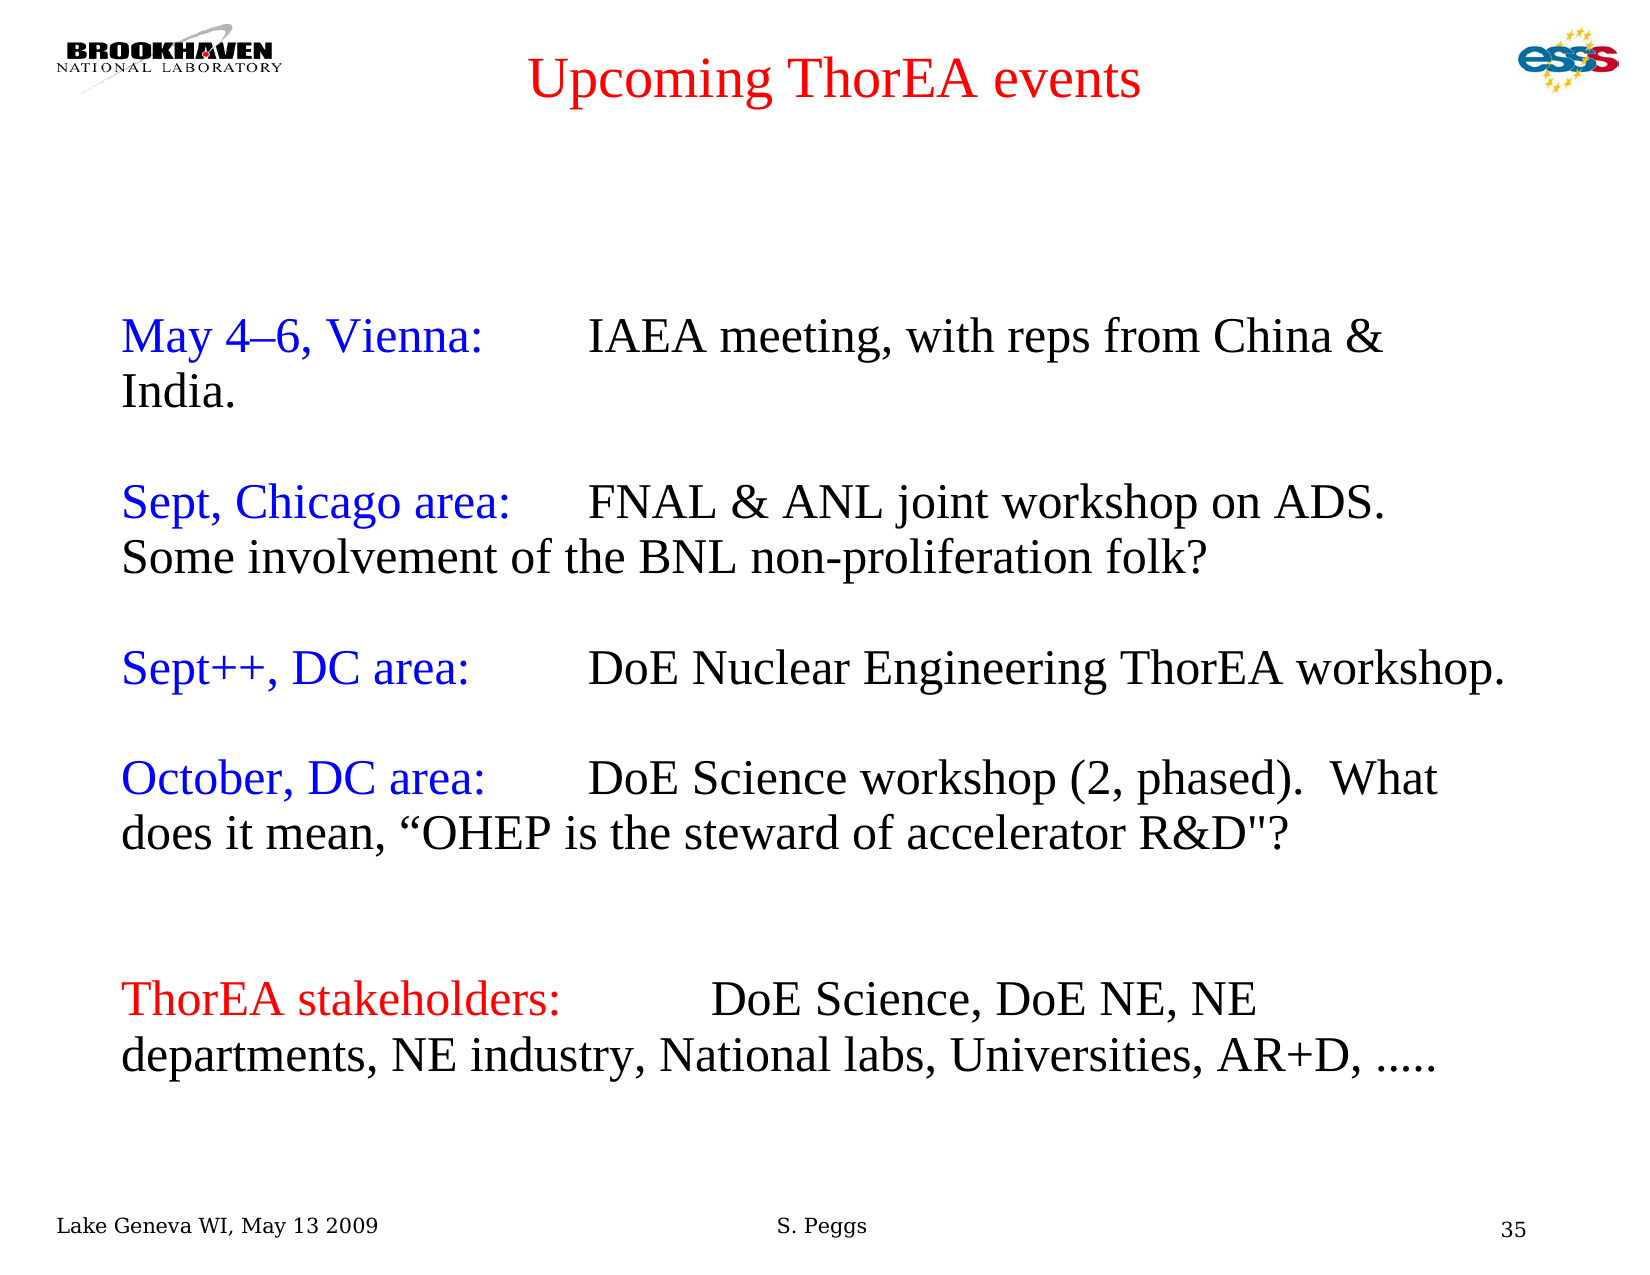

Upcoming ThorEA events
May 4–6, Vienna: 		IAEA meeting, with reps from China & India.
Sept, Chicago area: 	FNAL & ANL joint workshop on ADS. Some involvement of the BNL non-proliferation folk?
Sept++, DC area: 		DoE Nuclear Engineering ThorEA workshop.
October, DC area: 		DoE Science workshop (2, phased). What does it mean, “OHEP is the steward of accelerator R&D"?
ThorEA stakeholders: 		DoE Science, DoE NE, NE departments, NE industry, National labs, Universities, AR+D, .....